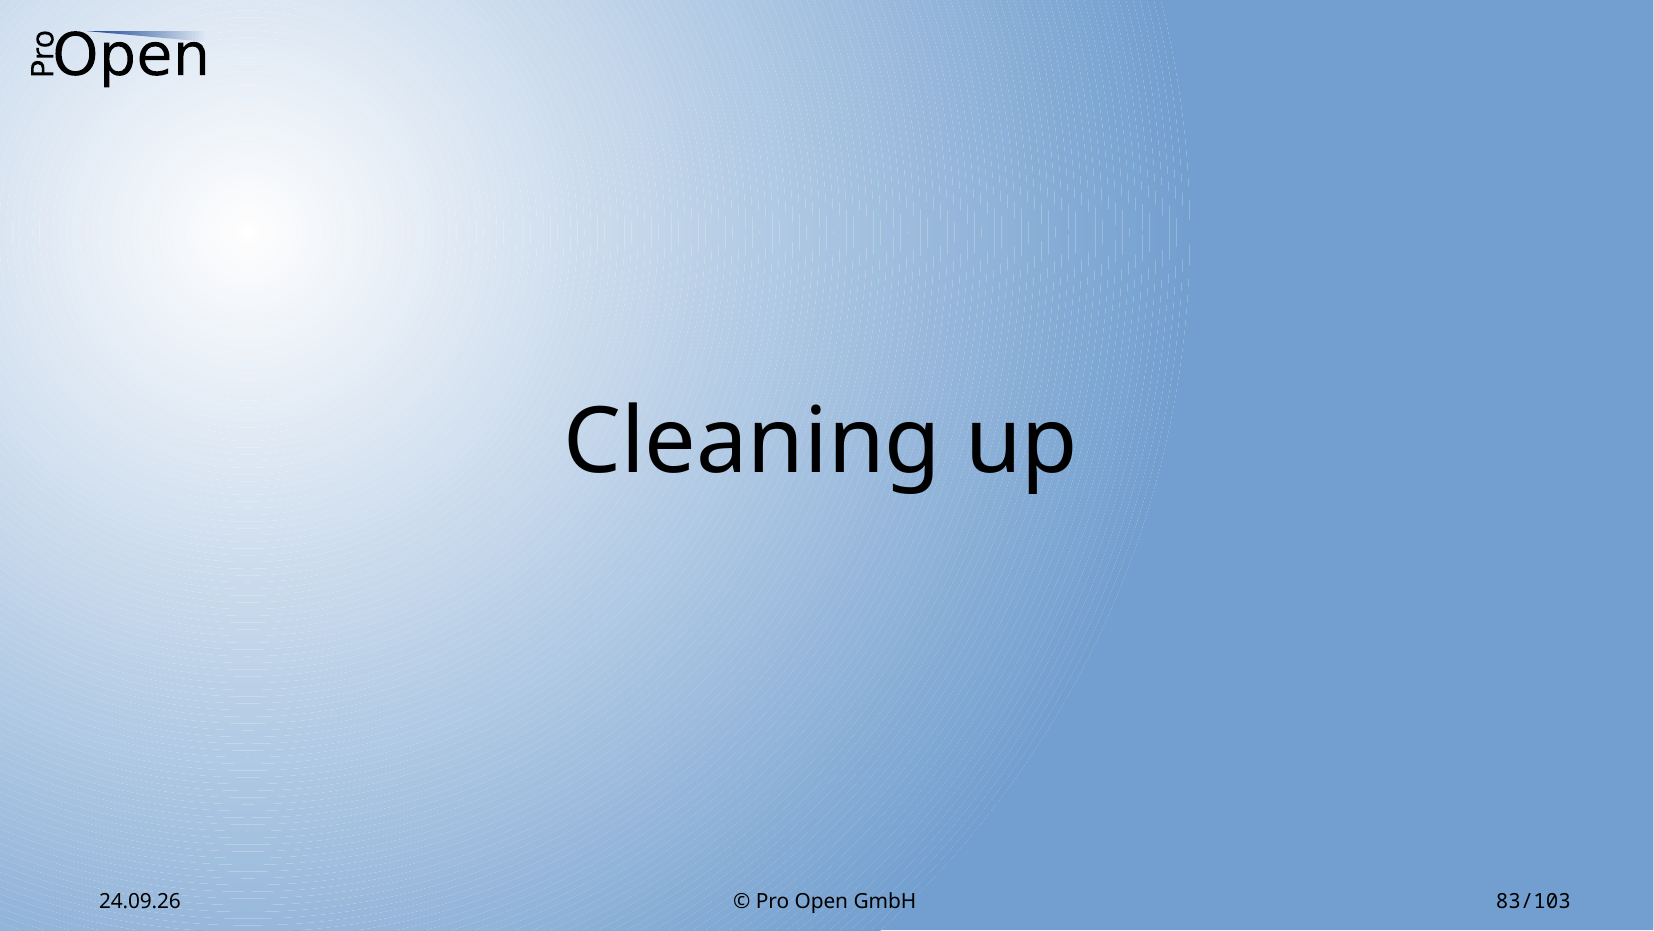

# Cleaning up
© Pro Open GmbH
83